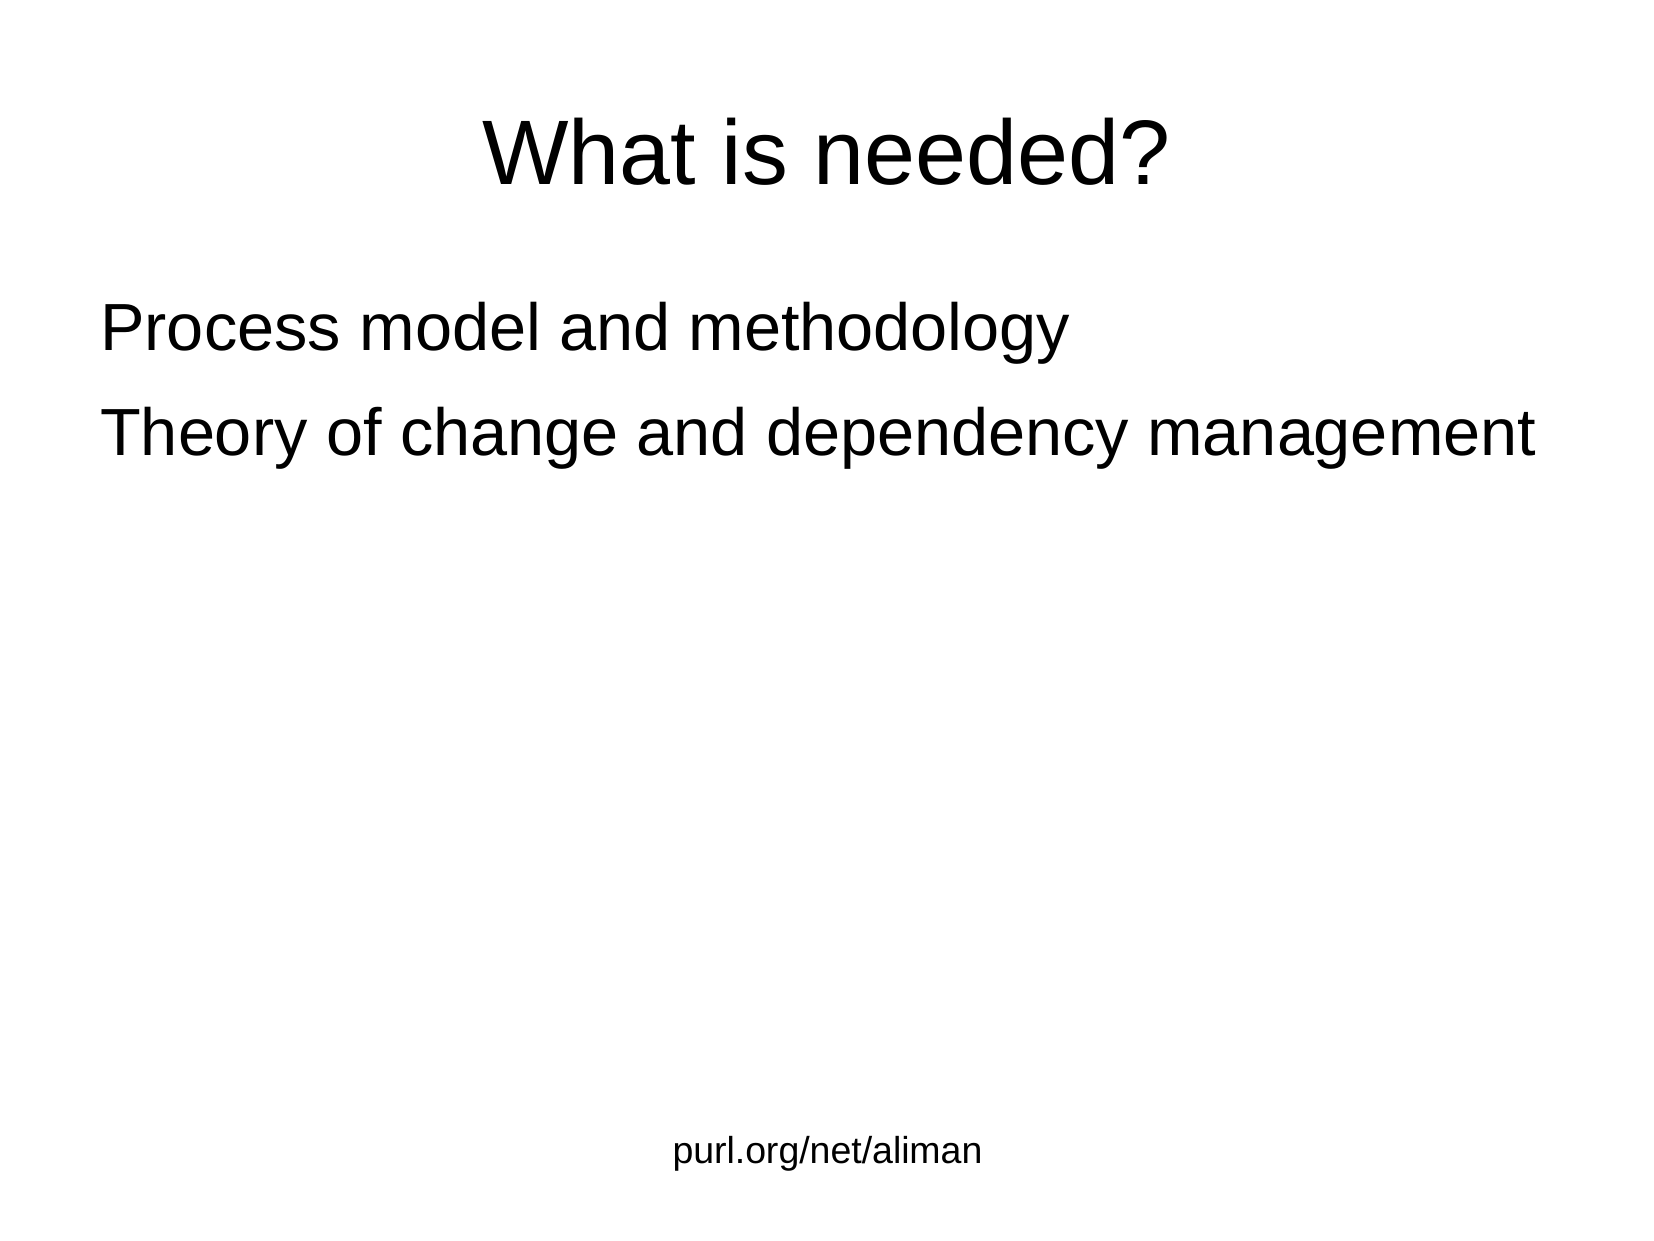

# What is needed?
Process model and methodology
Theory of change and dependency management